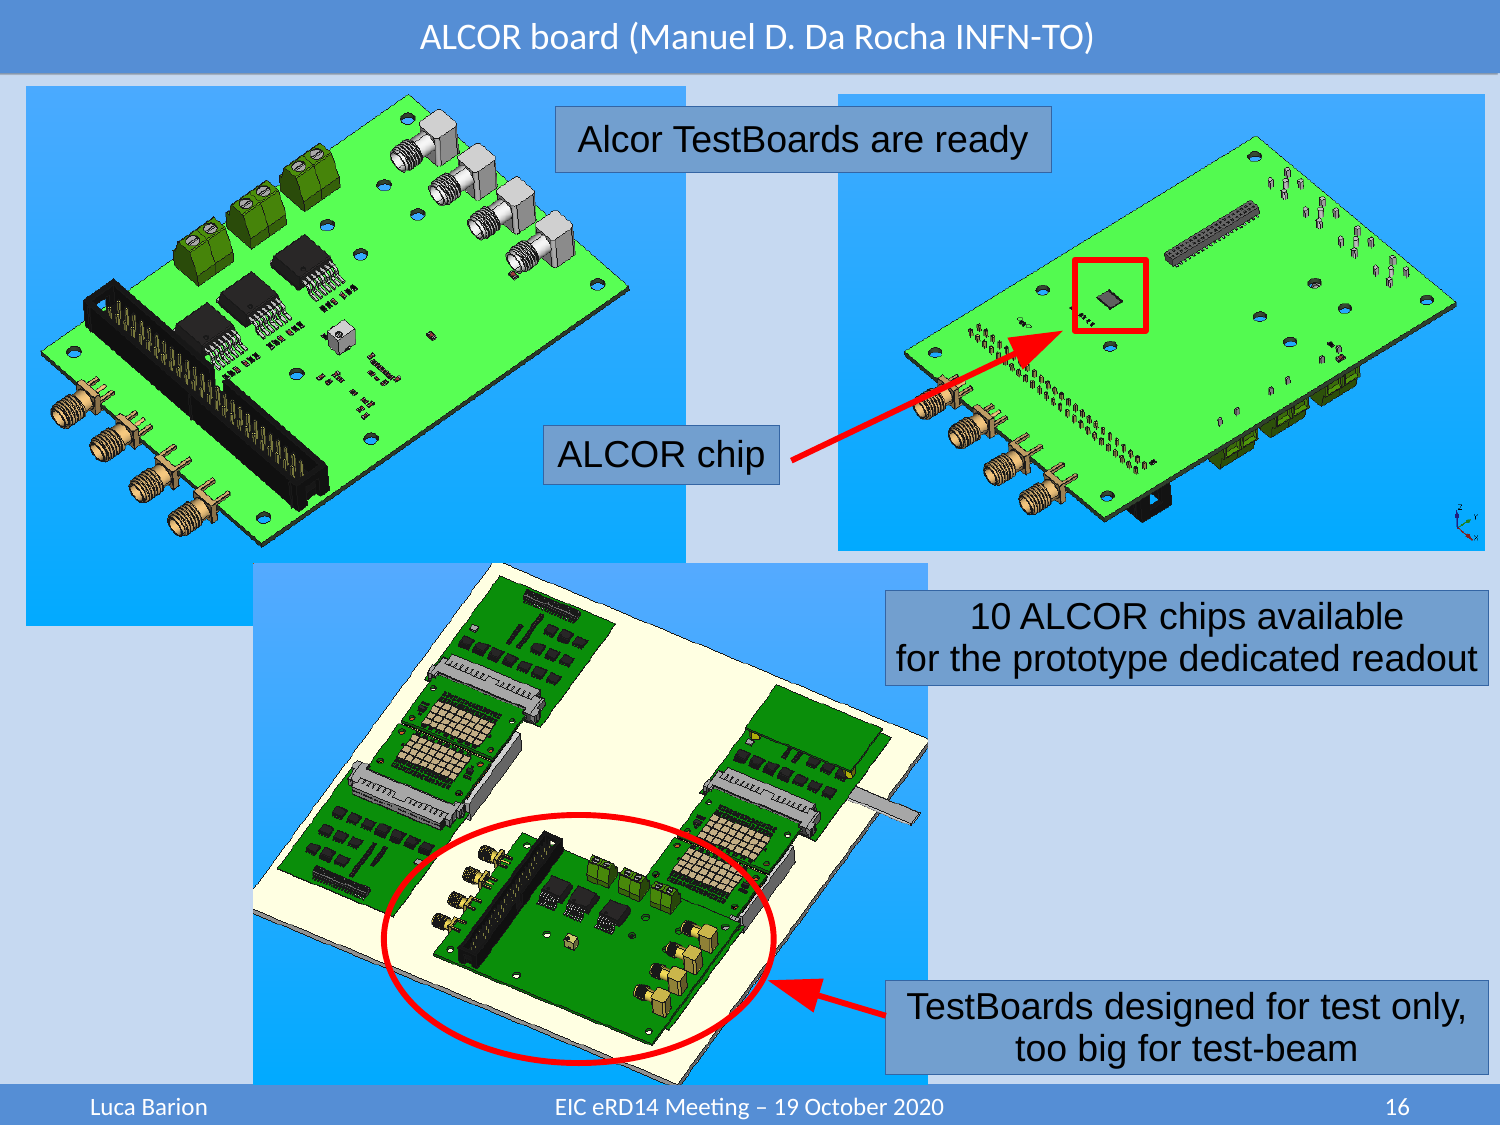

ALCOR board (Manuel D. Da Rocha INFN-TO)
Alcor TestBoards are ready
ALCOR chip
10 ALCOR chips available
for the prototype dedicated readout
TestBoards designed for test only,
too big for test-beam
Luca Barion
EIC eRD14 Meeting – 19 October 2020